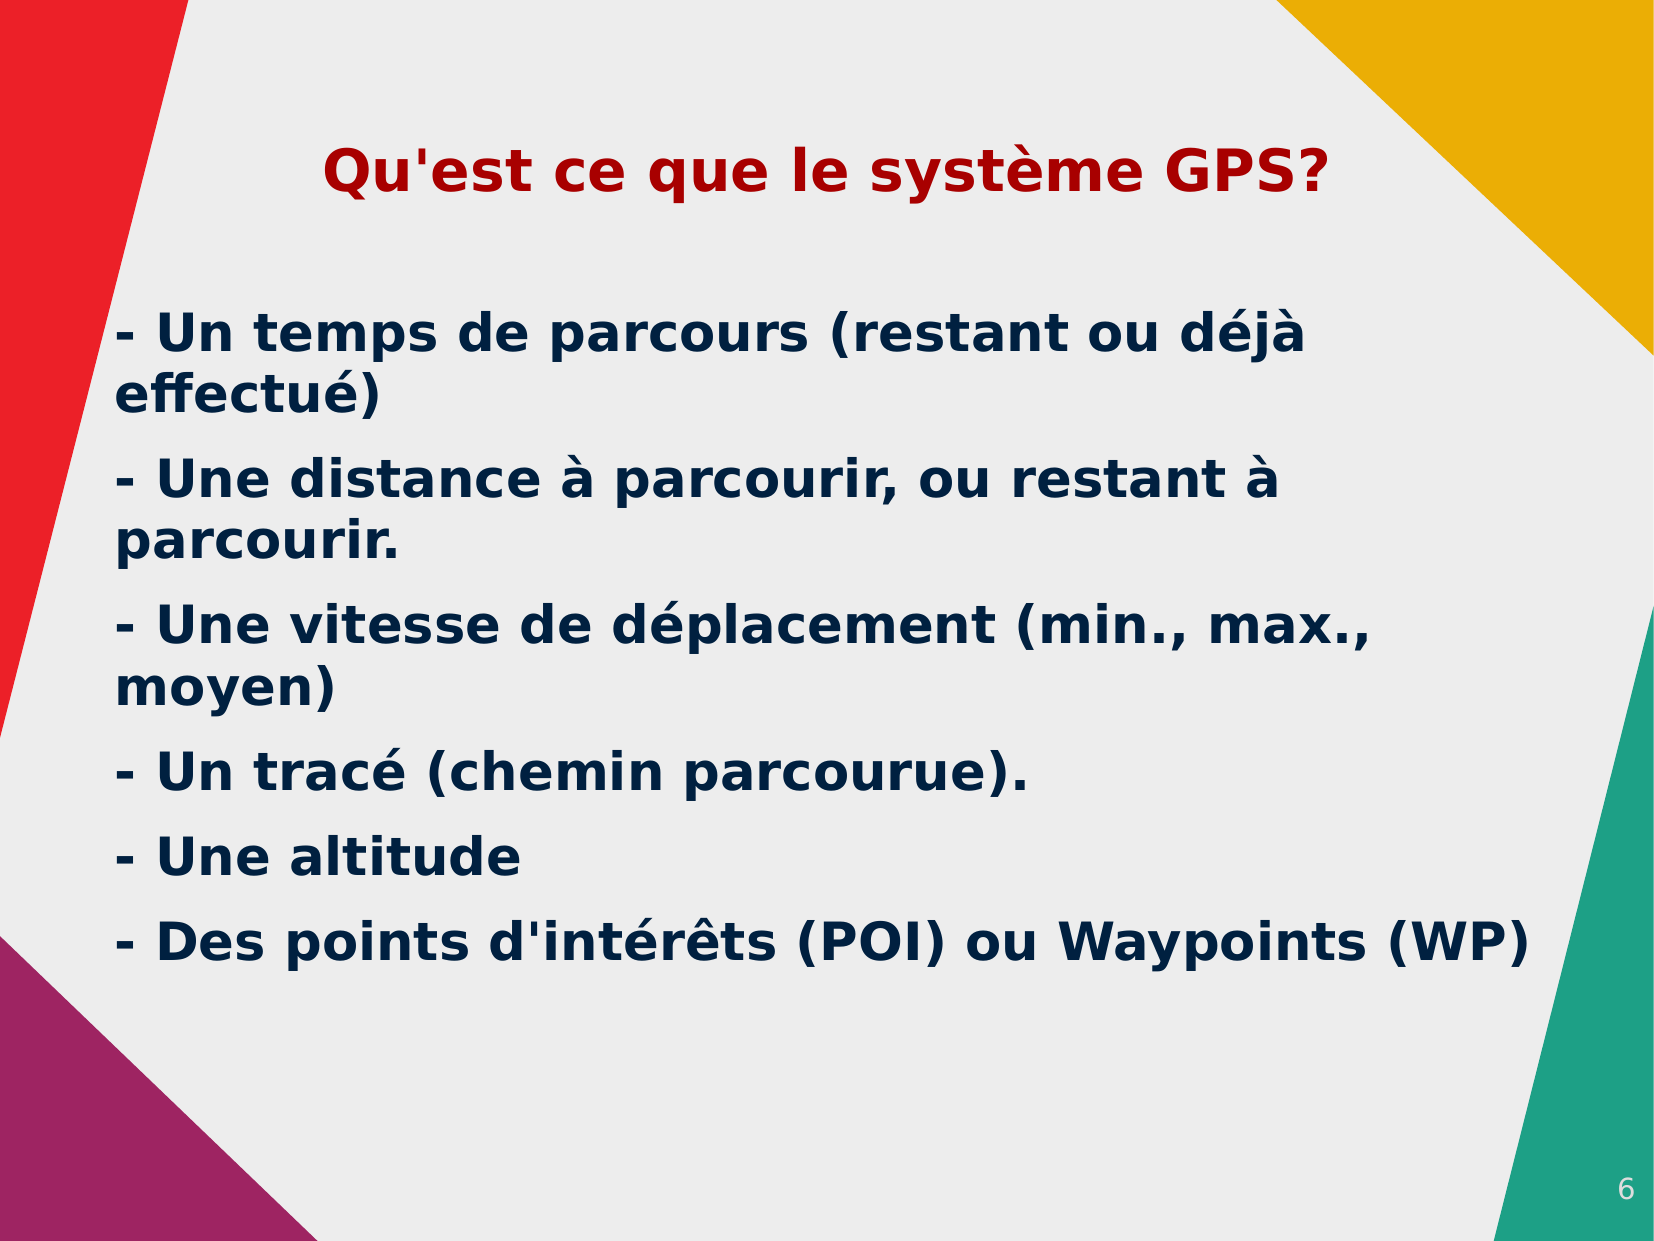

# Qu'est ce que le système GPS?
- Un temps de parcours (restant ou déjà effectué)
- Une distance à parcourir, ou restant à parcourir.
- Une vitesse de déplacement (min., max., moyen)
- Un tracé (chemin parcourue).
- Une altitude
- Des points d'intérêts (POI) ou Waypoints (WP)
6